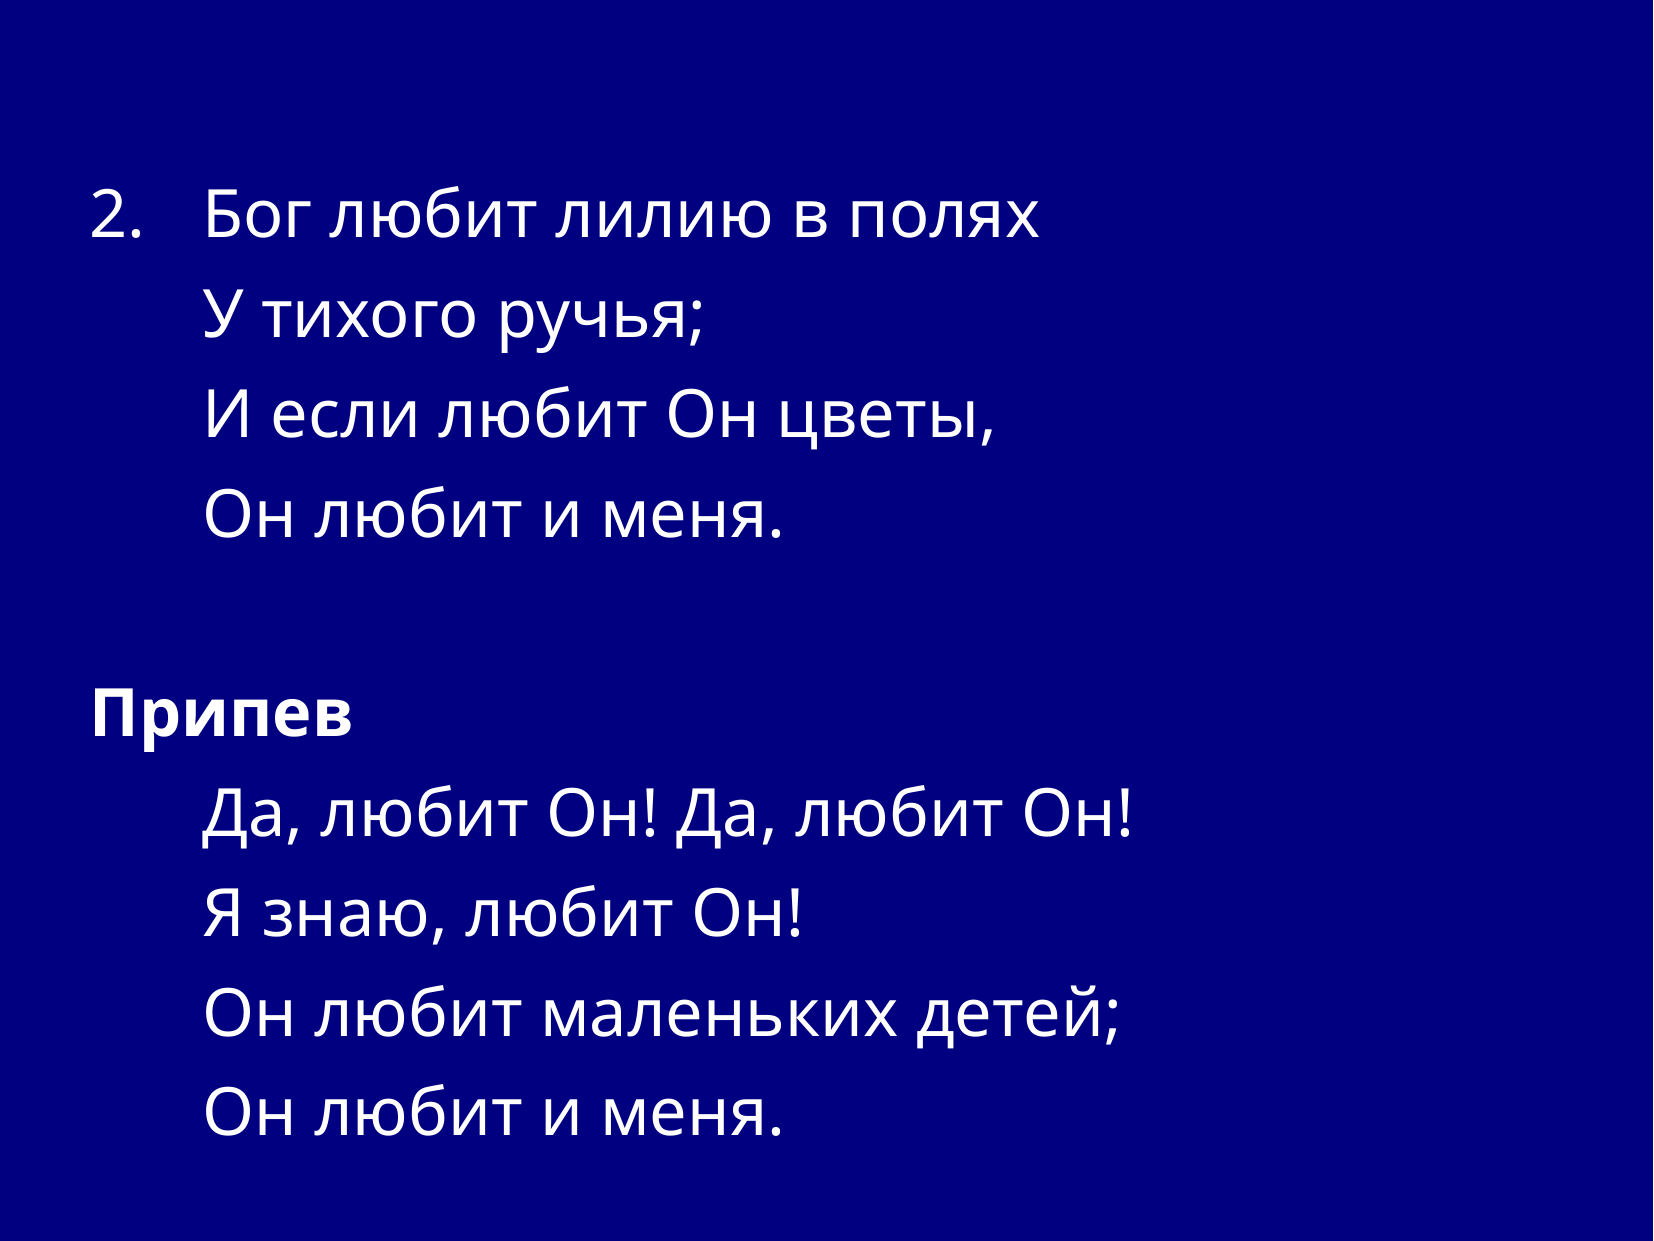

2.	Бог любит лилию в полях
	У тихого ручья;
	И если любит Он цветы,
	Он любит и меня.
Припев
	Да, любит Он! Да, любит Он!
	Я знаю, любит Он!
	Он любит маленьких детей;
	Он любит и меня.